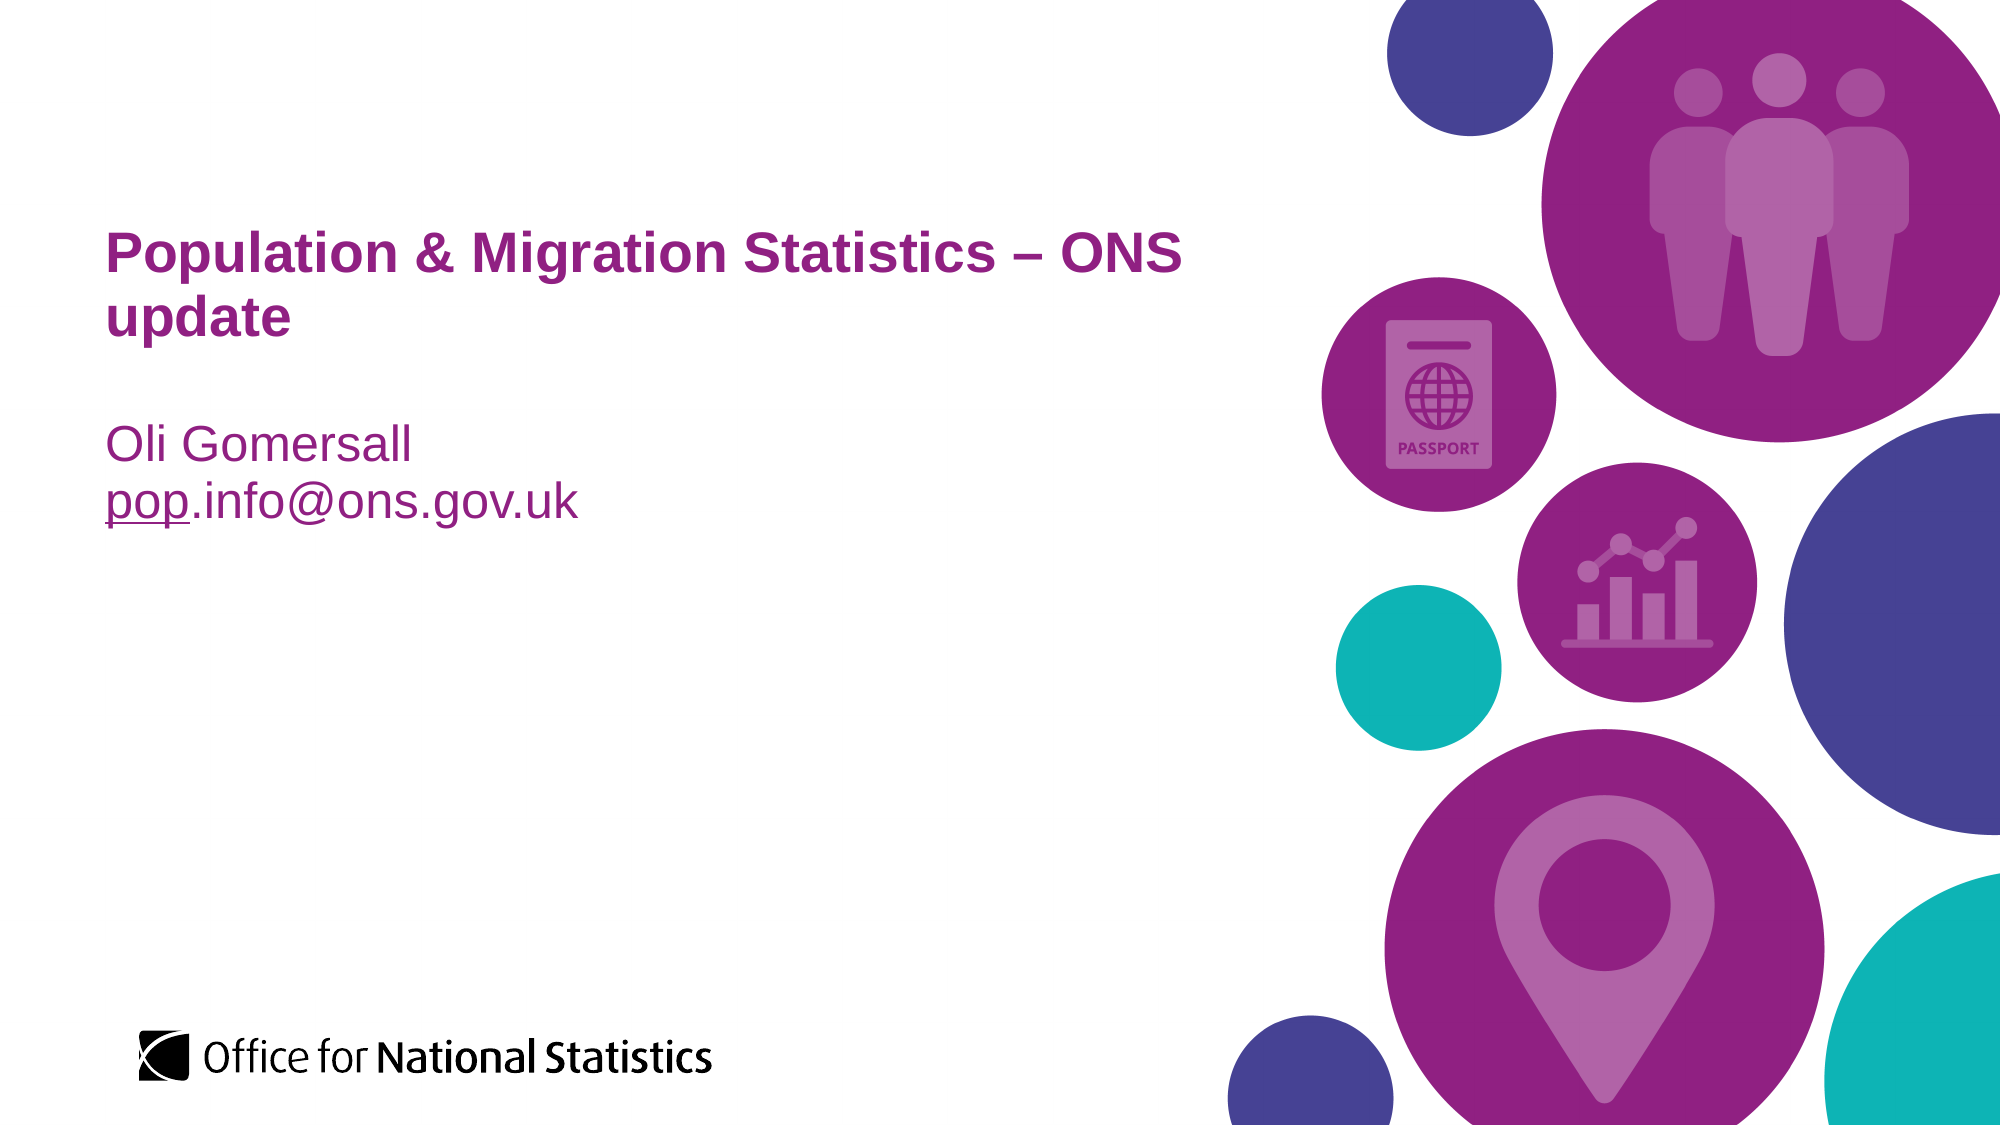

# Population & Migration Statistics – ONS update Oli Gomersall pop.info@ons.gov.uk